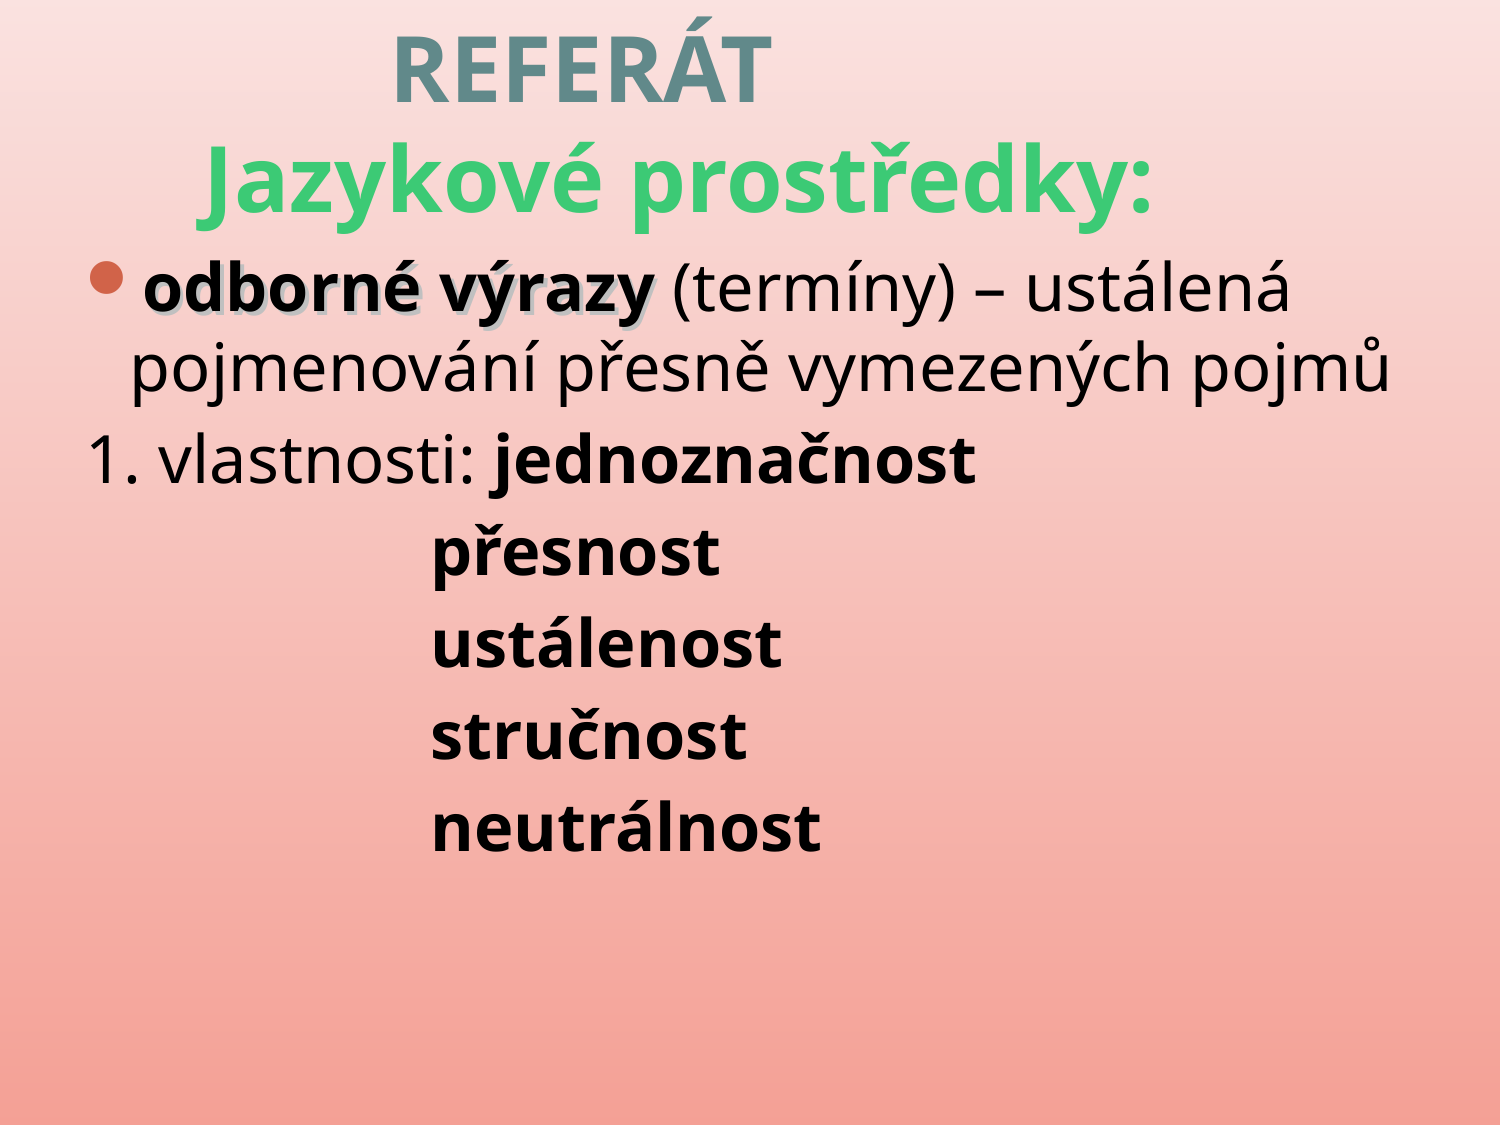

# REFERÁT Jazykové prostředky:
odborné výrazy (termíny) – ustálená pojmenování přesně vymezených pojmů
1. vlastnosti: jednoznačnost
 přesnost
 ustálenost
 stručnost
 neutrálnost